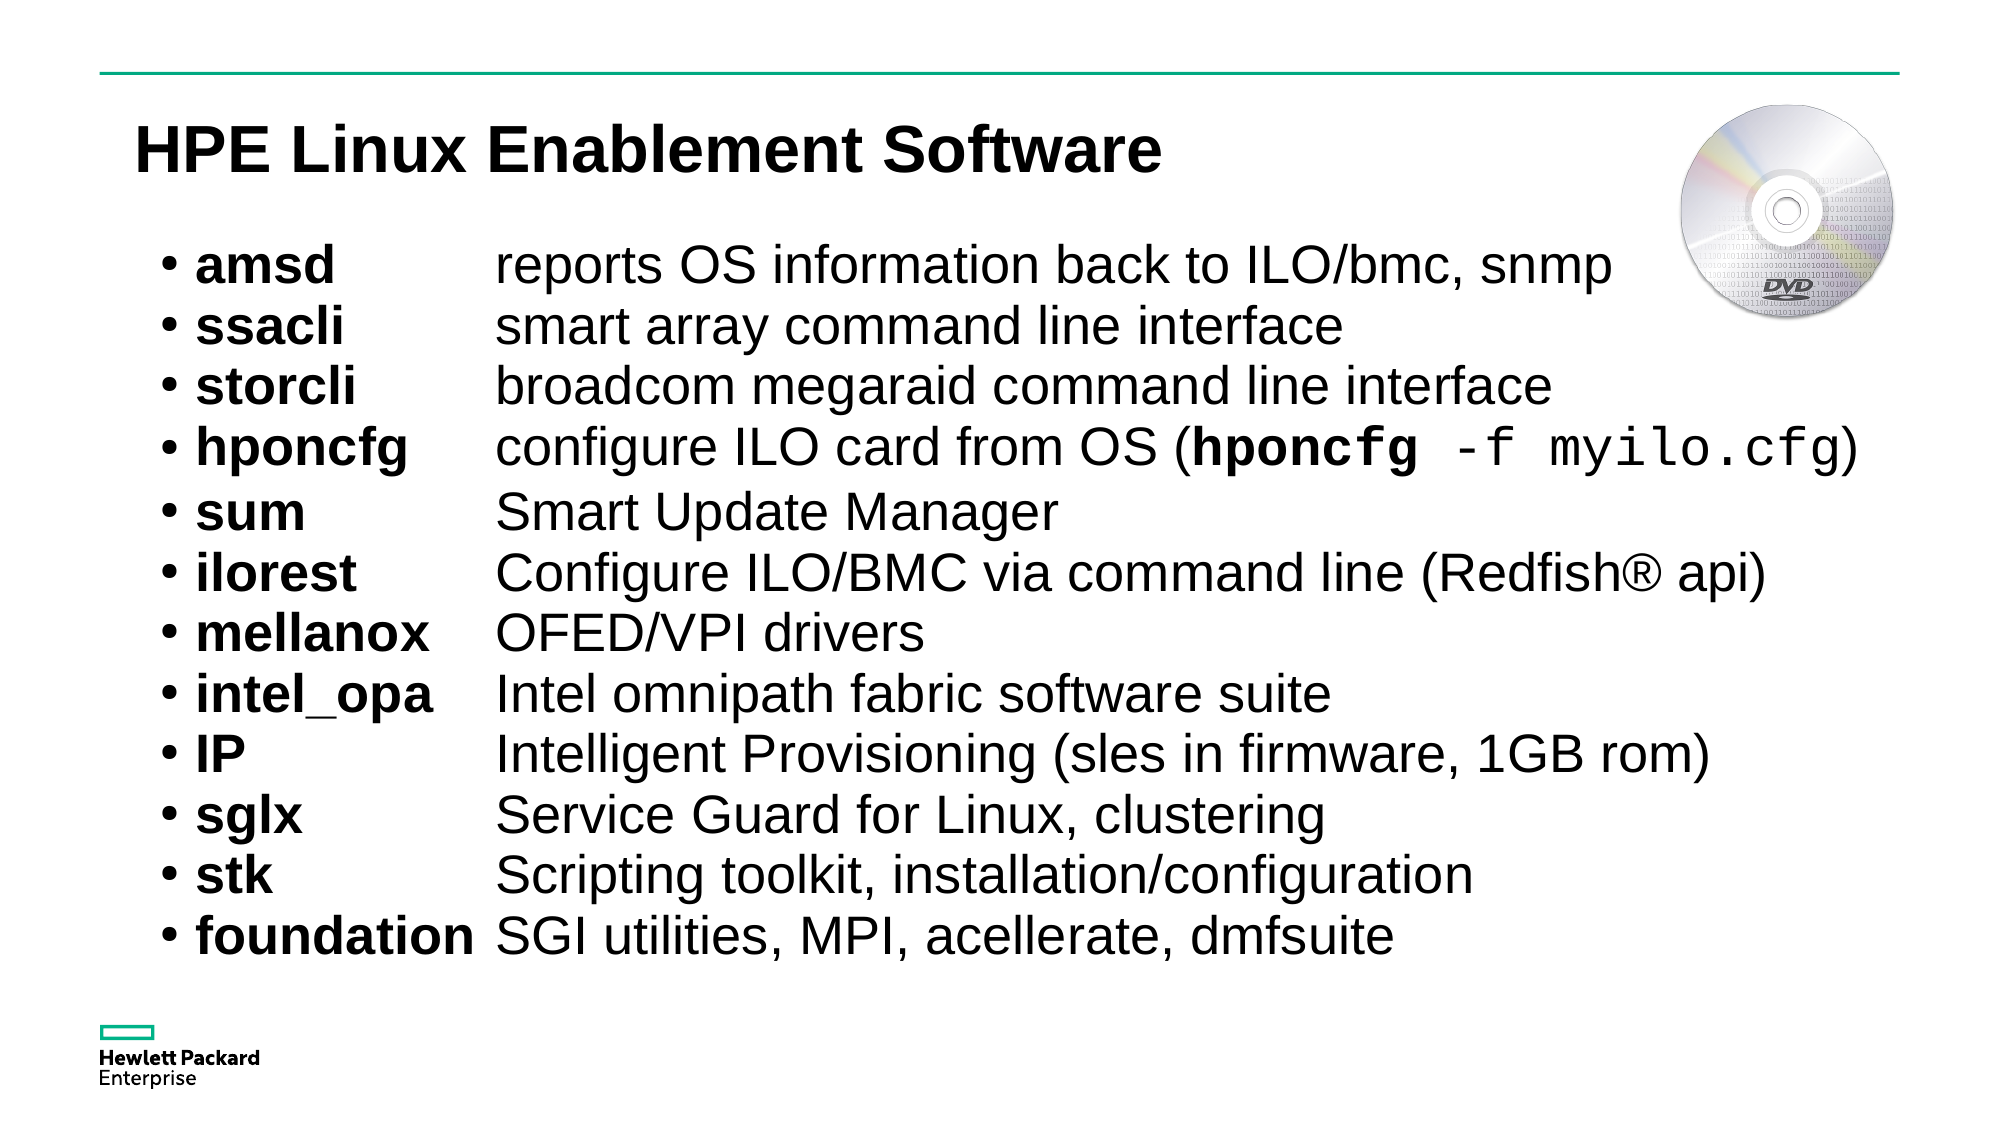

HPE Linux Enablement Software
amsd 		reports OS information back to ILO/bmc, snmp
ssacli 		smart array command line interface
storcli 		broadcom megaraid command line interface
hponcfg 	configure ILO card from OS (hponcfg -f myilo.cfg)
sum 			Smart Update Manager
ilorest		Configure ILO/BMC via command line (Redfish® api)
mellanox 	OFED/VPI drivers
intel_opa	Intel omnipath fabric software suite
IP 				Intelligent Provisioning (sles in firmware, 1GB rom)
sglx 			Service Guard for Linux, clustering
stk			Scripting toolkit, installation/configuration
foundation 	SGI utilities, MPI, acellerate, dmfsuite